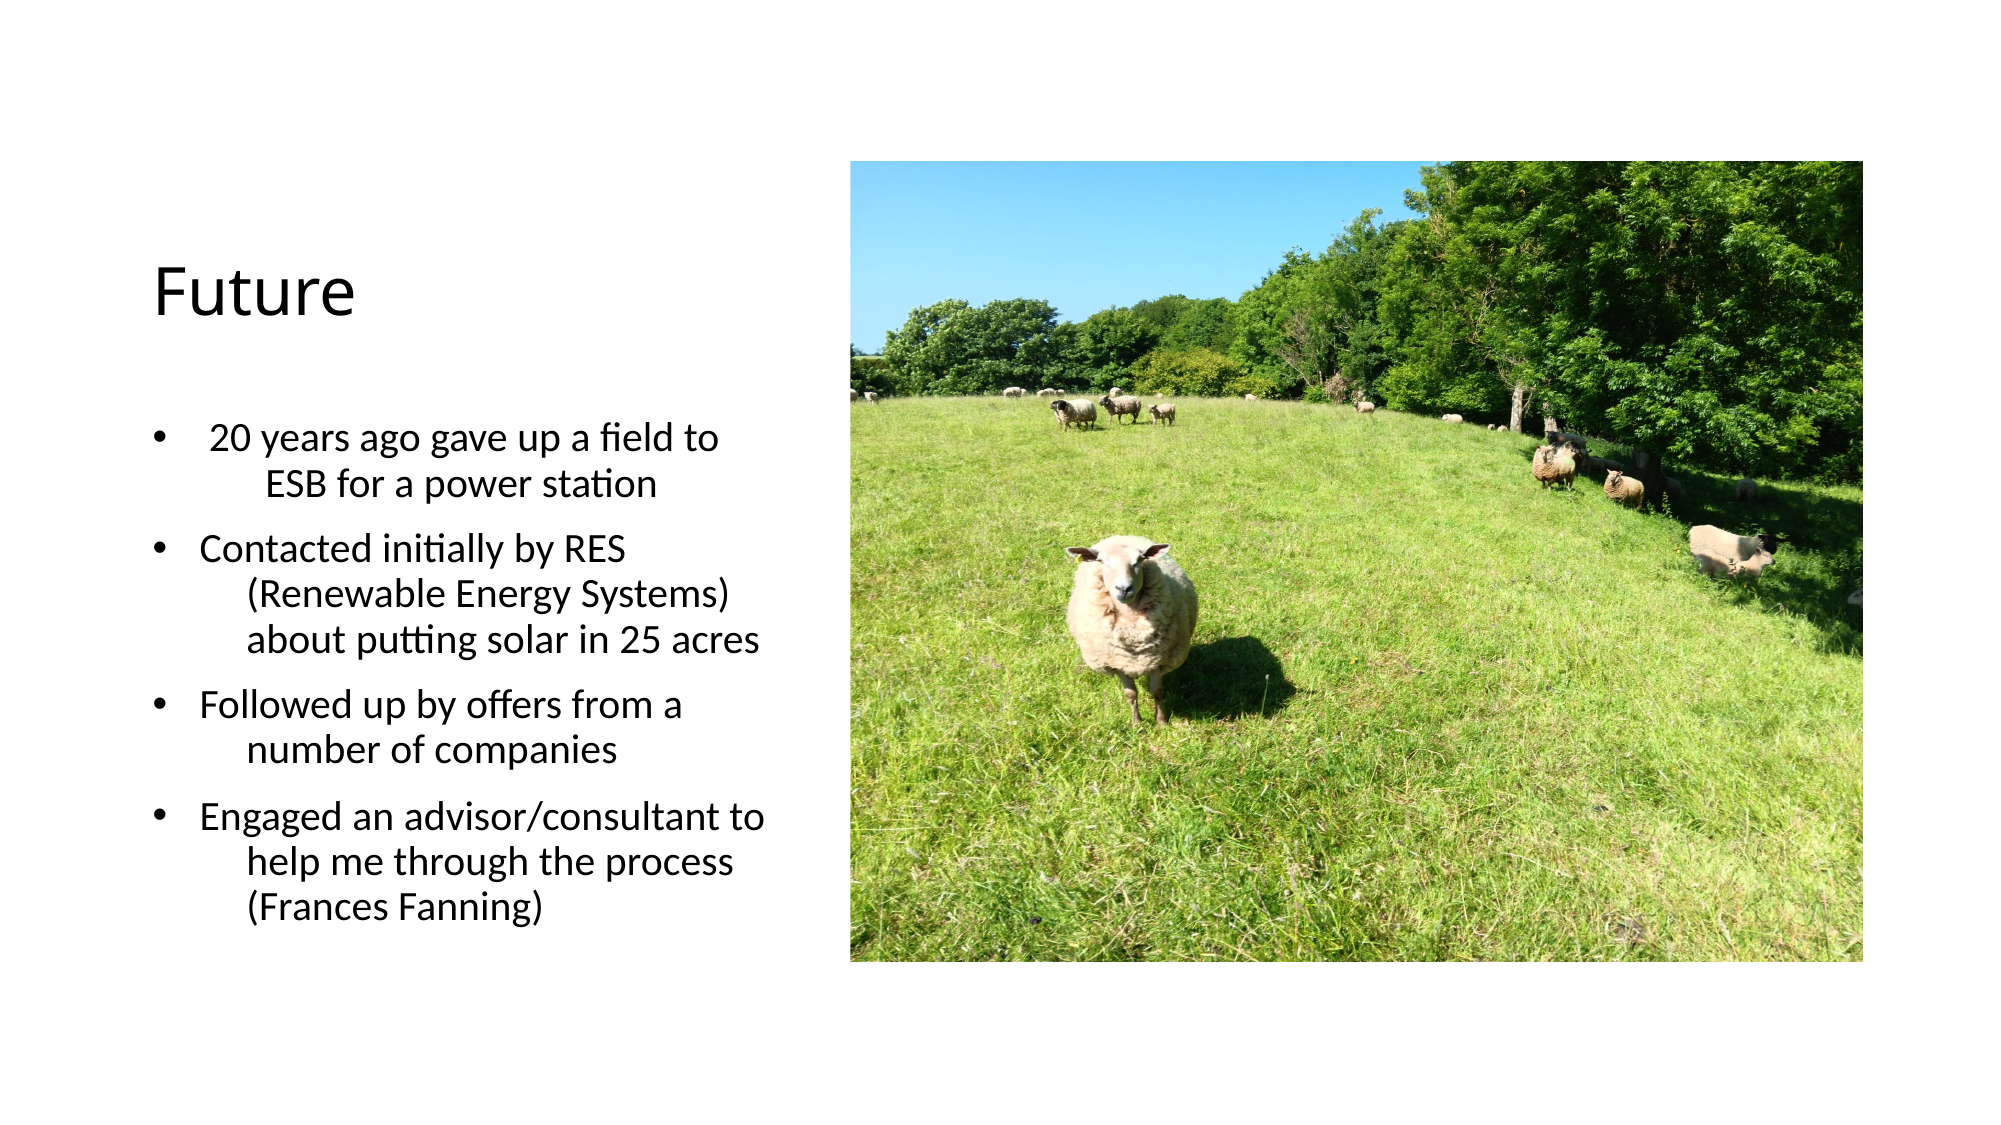

# Future
20 years ago gave up a field to ESB for a power station
Contacted initially by RES (Renewable Energy Systems) about putting solar in 25 acres
Followed up by offers from a number of companies
Engaged an advisor/consultant to help me through the process (Frances Fanning)